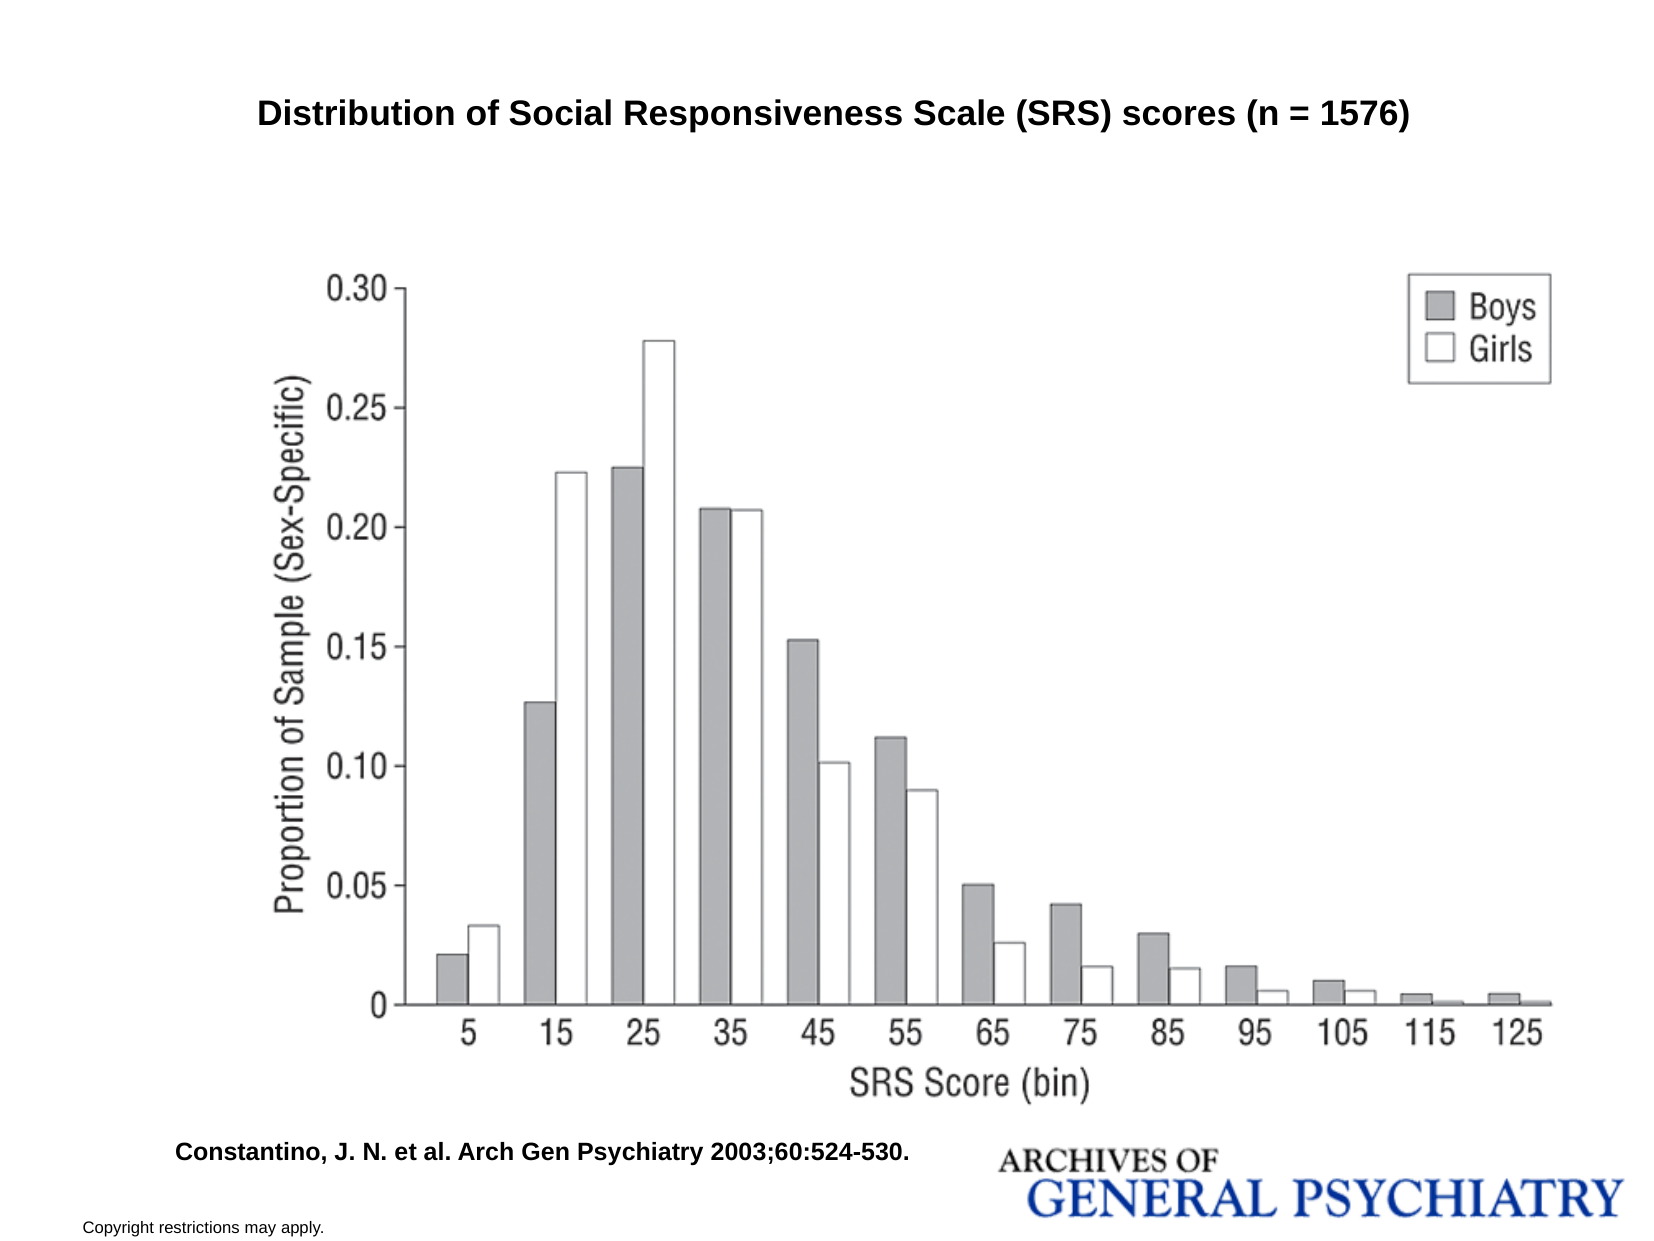

Distribution of Social Responsiveness Scale (SRS) scores (n = 1576)
Constantino, J. N. et al. Arch Gen Psychiatry 2003;60:524-530.
Copyright restrictions may apply.